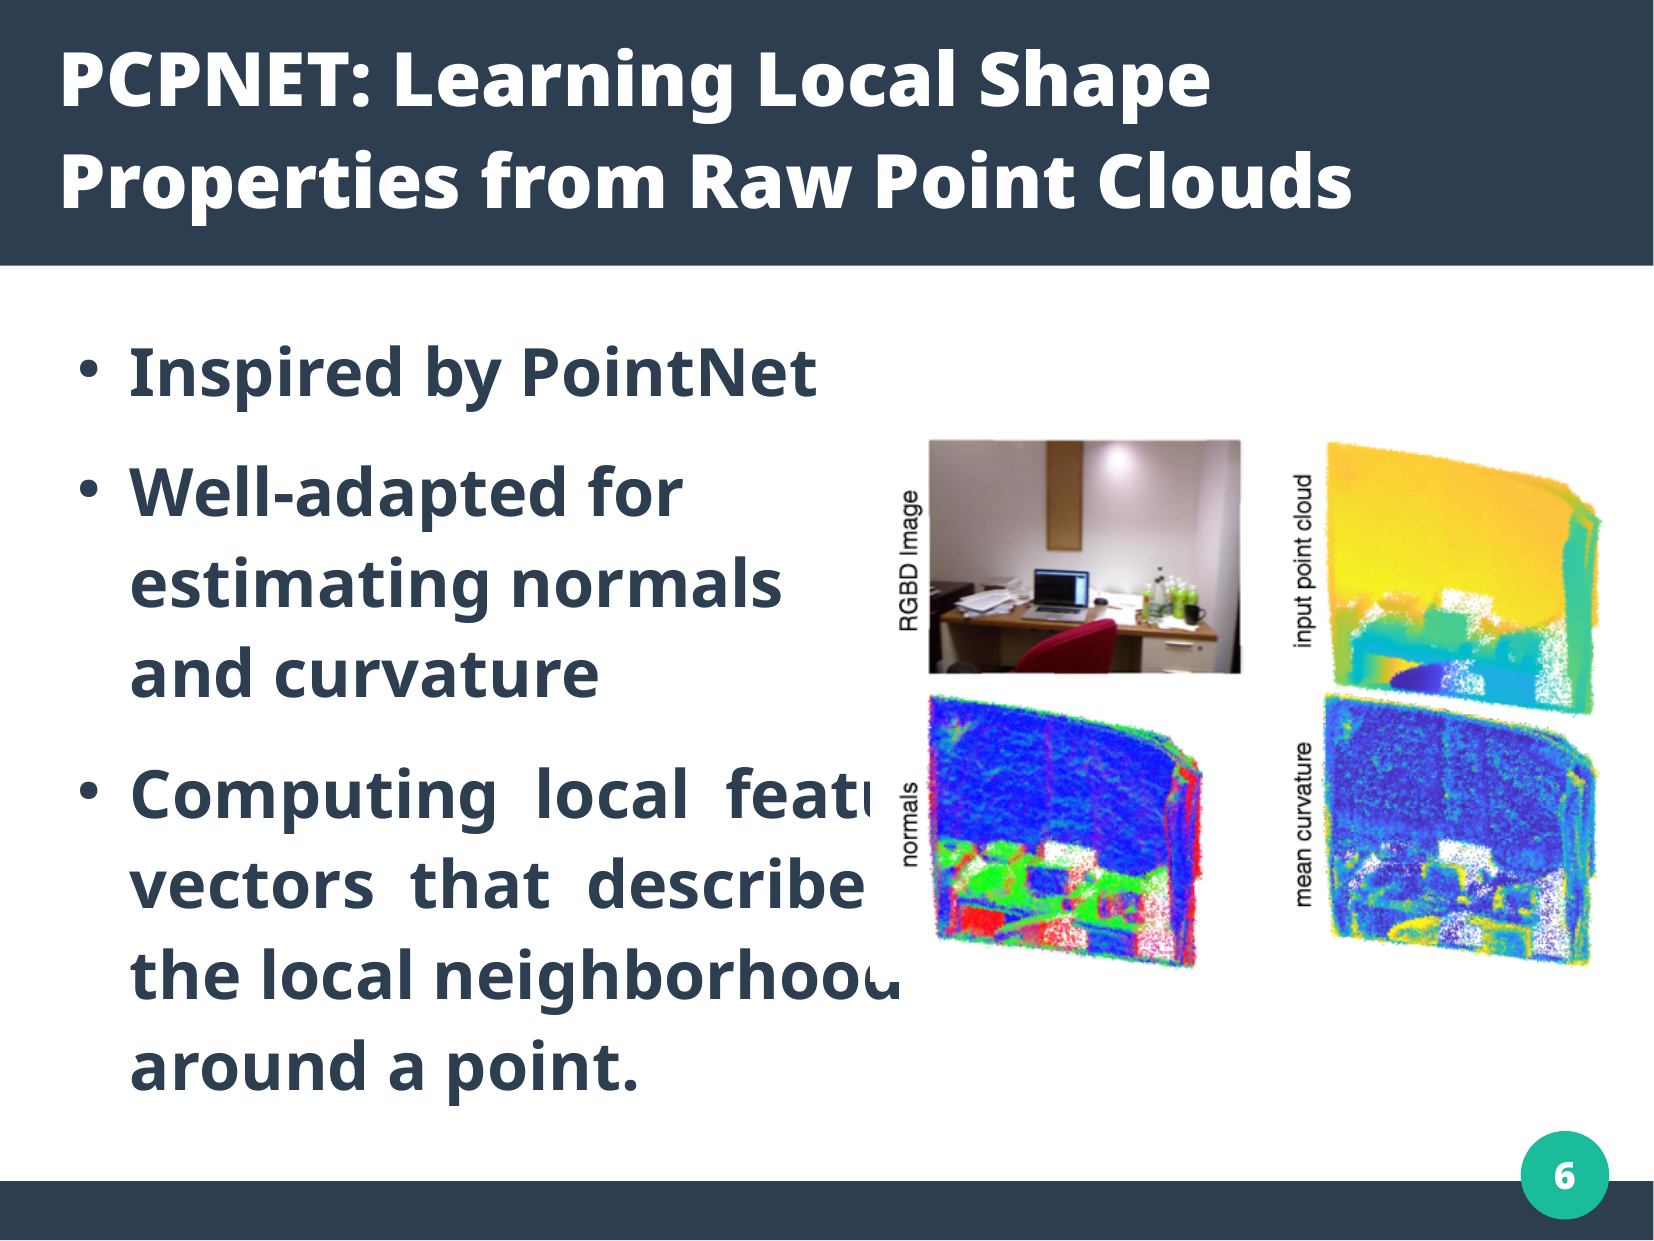

# PCPNET: Learning Local Shape Properties from Raw Point Clouds
Inspired by PointNet
Well-adapted for
estimating normals
and curvature
Computing local feature
vectors that describe
the local neighborhood
around a point.
6